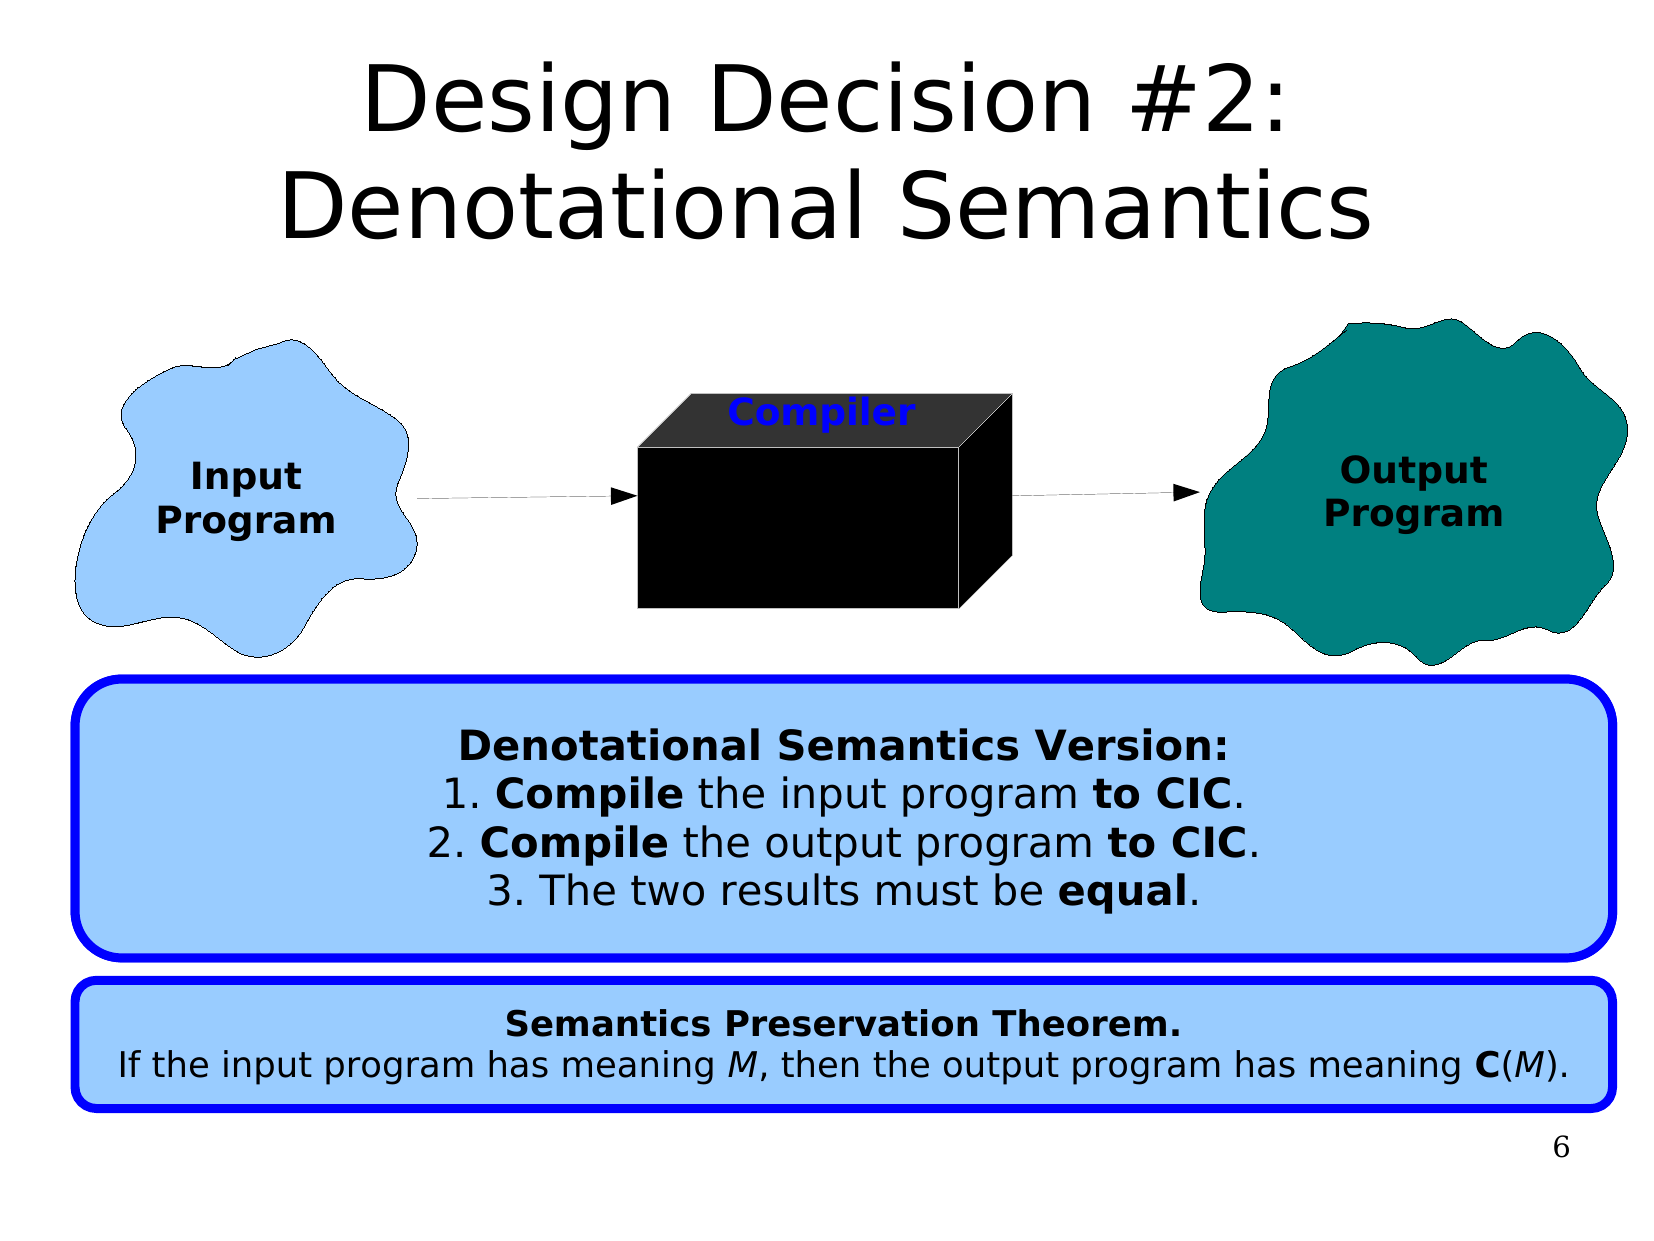

# Design Decision #2: Denotational Semantics
Output
Program
Input
Program
Compiler
Operational Semantics Version:
If the input program multi-steps to result v, then the output program multi-steps to result v.
Denotational Semantics Version:
1. Compile the input program to CIC.
2. Compile the output program to CIC.
3. The two results must be equal.
Semantics Preservation Theorem.
If the input program has meaning M, then the output program has meaning C(M).
6